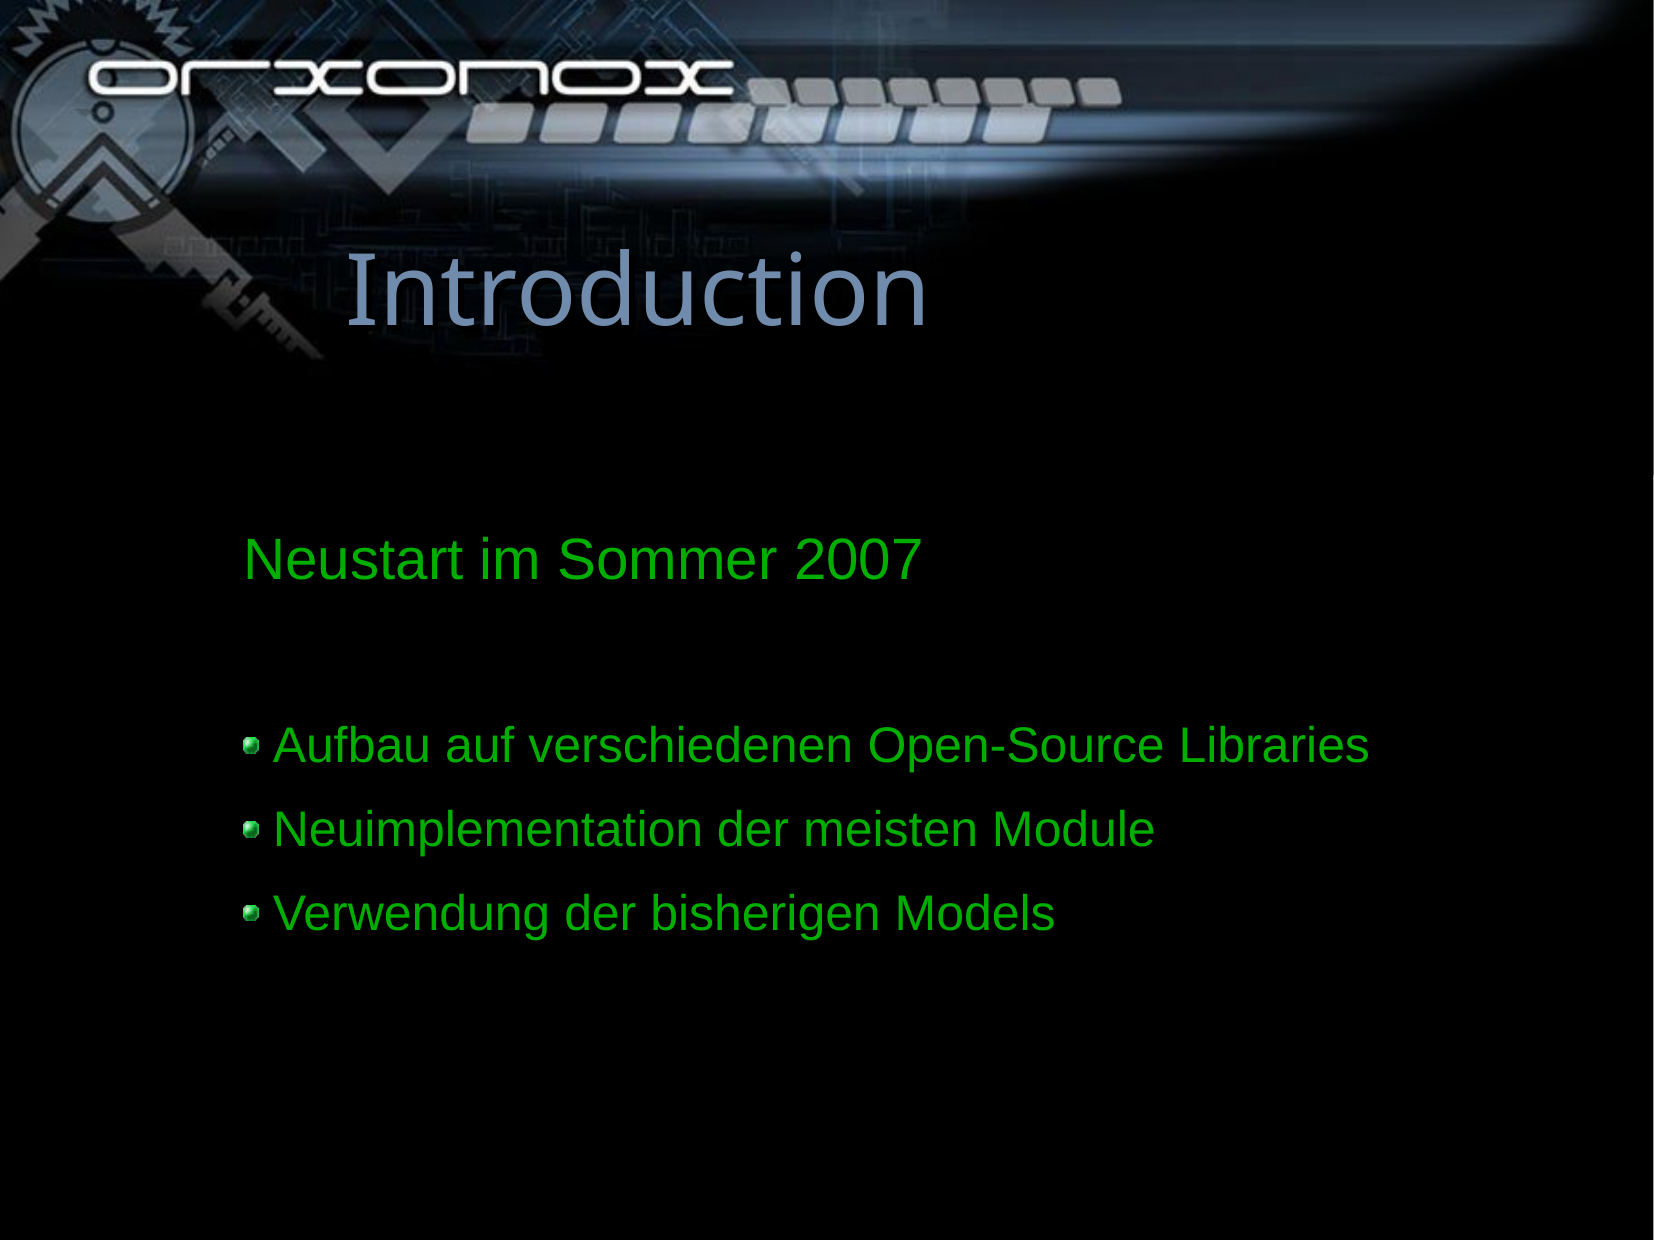

Introduction
Neustart im Sommer 2007
 Aufbau auf verschiedenen Open-Source Libraries
 Neuimplementation der meisten Module
 Verwendung der bisherigen Models